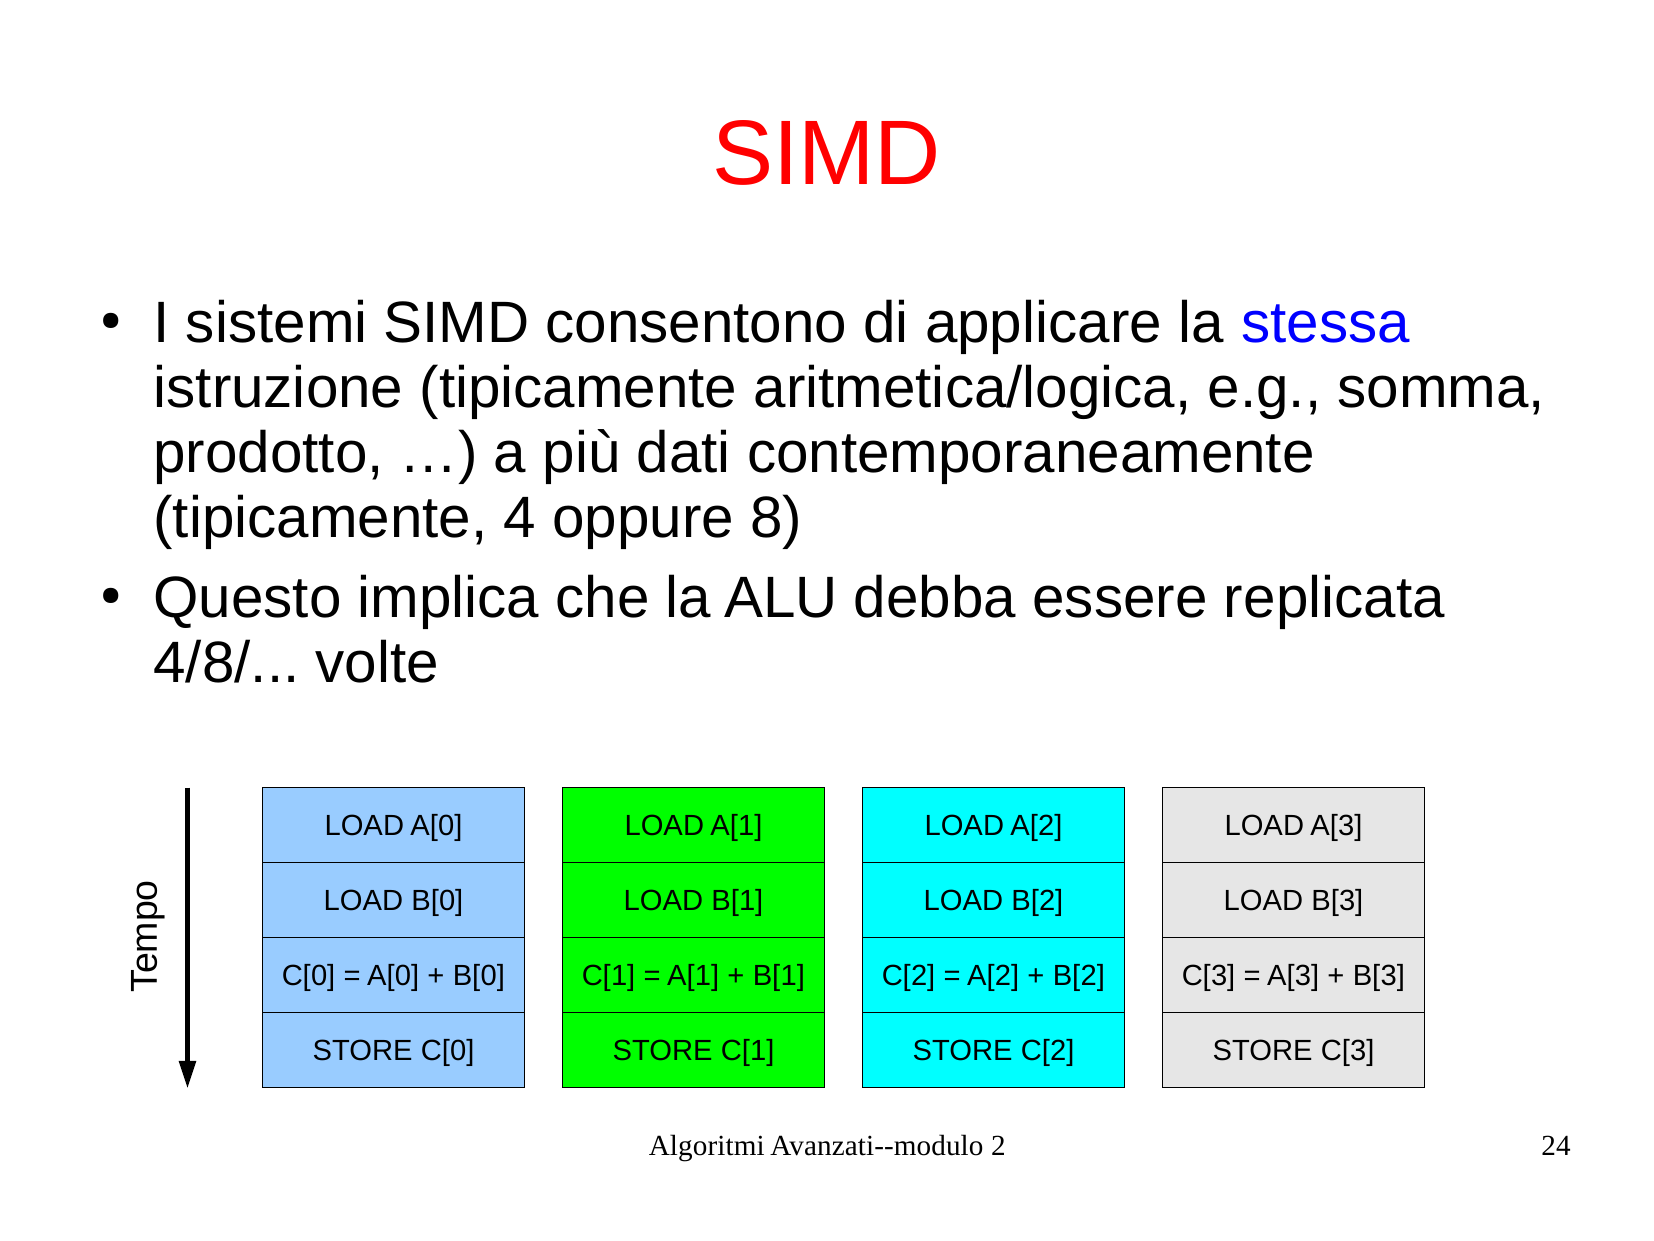

# SIMD
I sistemi SIMD consentono di applicare la stessa istruzione (tipicamente aritmetica/logica, e.g., somma, prodotto, …) a più dati contemporaneamente (tipicamente, 4 oppure 8)
Questo implica che la ALU debba essere replicata 4/8/... volte
LOAD A[0]
LOAD A[1]
LOAD A[2]
LOAD A[3]
LOAD B[0]
LOAD B[1]
LOAD B[2]
LOAD B[3]
Tempo
C[0] = A[0] + B[0]
C[1] = A[1] + B[1]
C[2] = A[2] + B[2]
C[3] = A[3] + B[3]
STORE C[0]
STORE C[1]
STORE C[2]
STORE C[3]
Algoritmi Avanzati--modulo 2
24